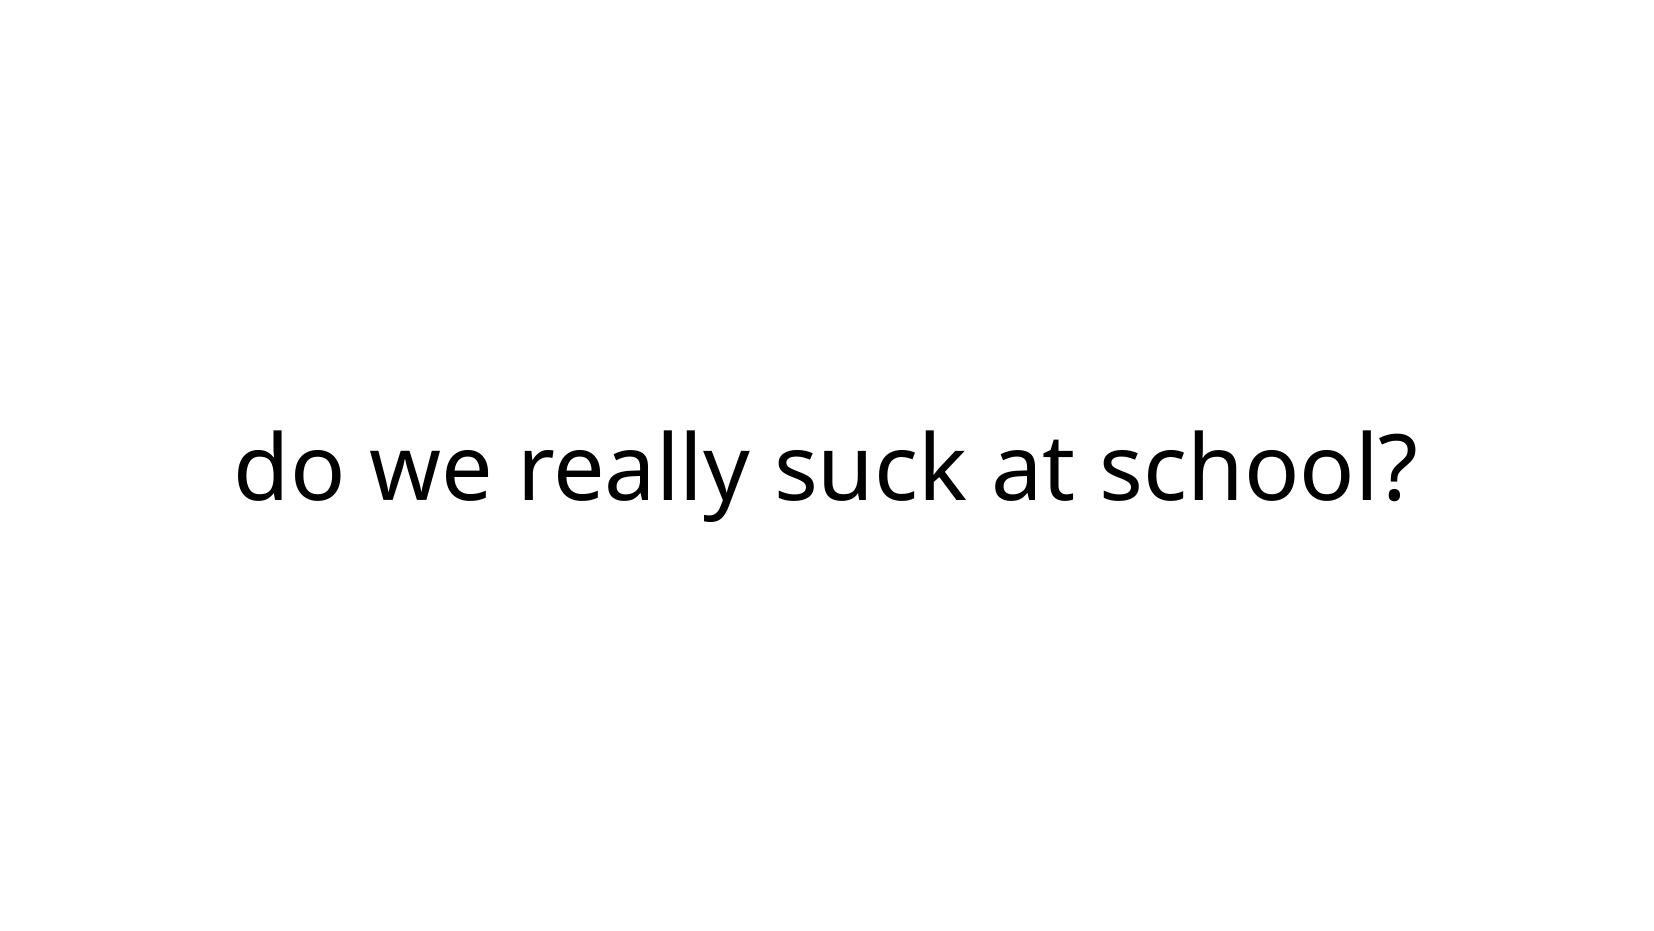

# do we really suck at school?